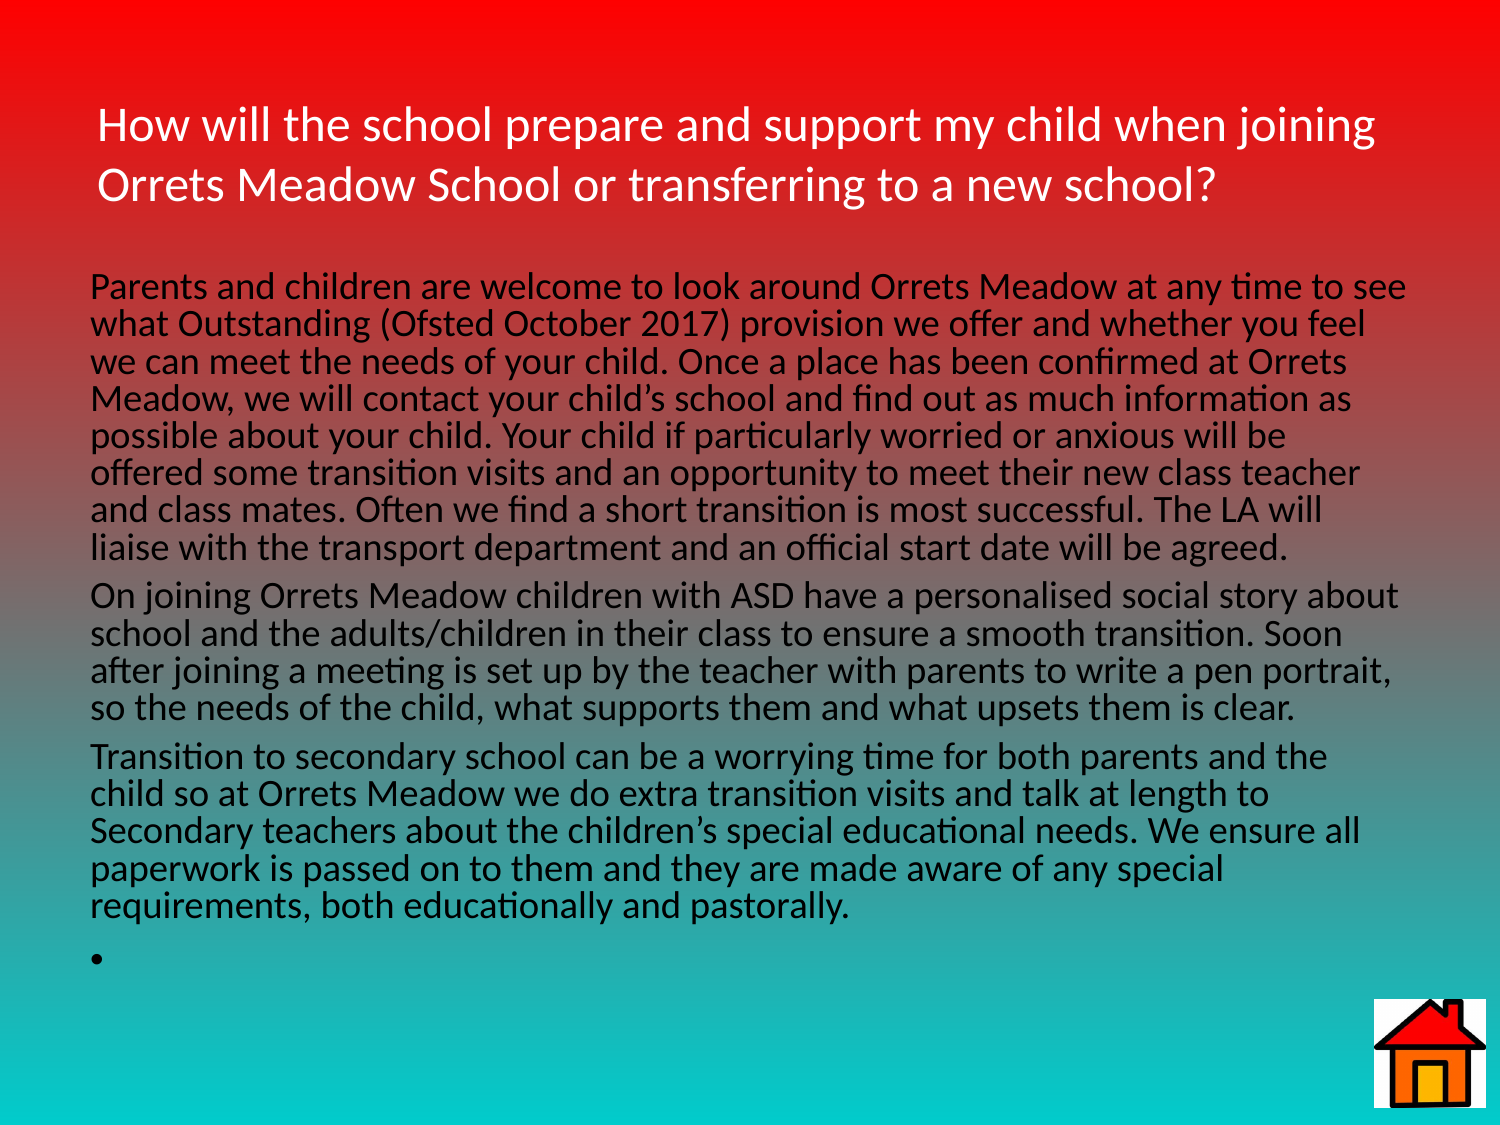

#
How will the school prepare and support my child when joining Orrets Meadow School or transferring to a new school?
Parents and children are welcome to look around Orrets Meadow at any time to see what Outstanding (Ofsted October 2017) provision we offer and whether you feel we can meet the needs of your child. Once a place has been confirmed at Orrets Meadow, we will contact your child’s school and find out as much information as possible about your child. Your child if particularly worried or anxious will be offered some transition visits and an opportunity to meet their new class teacher and class mates. Often we find a short transition is most successful. The LA will liaise with the transport department and an official start date will be agreed.
On joining Orrets Meadow children with ASD have a personalised social story about school and the adults/children in their class to ensure a smooth transition. Soon after joining a meeting is set up by the teacher with parents to write a pen portrait, so the needs of the child, what supports them and what upsets them is clear.
Transition to secondary school can be a worrying time for both parents and the child so at Orrets Meadow we do extra transition visits and talk at length to Secondary teachers about the children’s special educational needs. We ensure all paperwork is passed on to them and they are made aware of any special requirements, both educationally and pastorally.